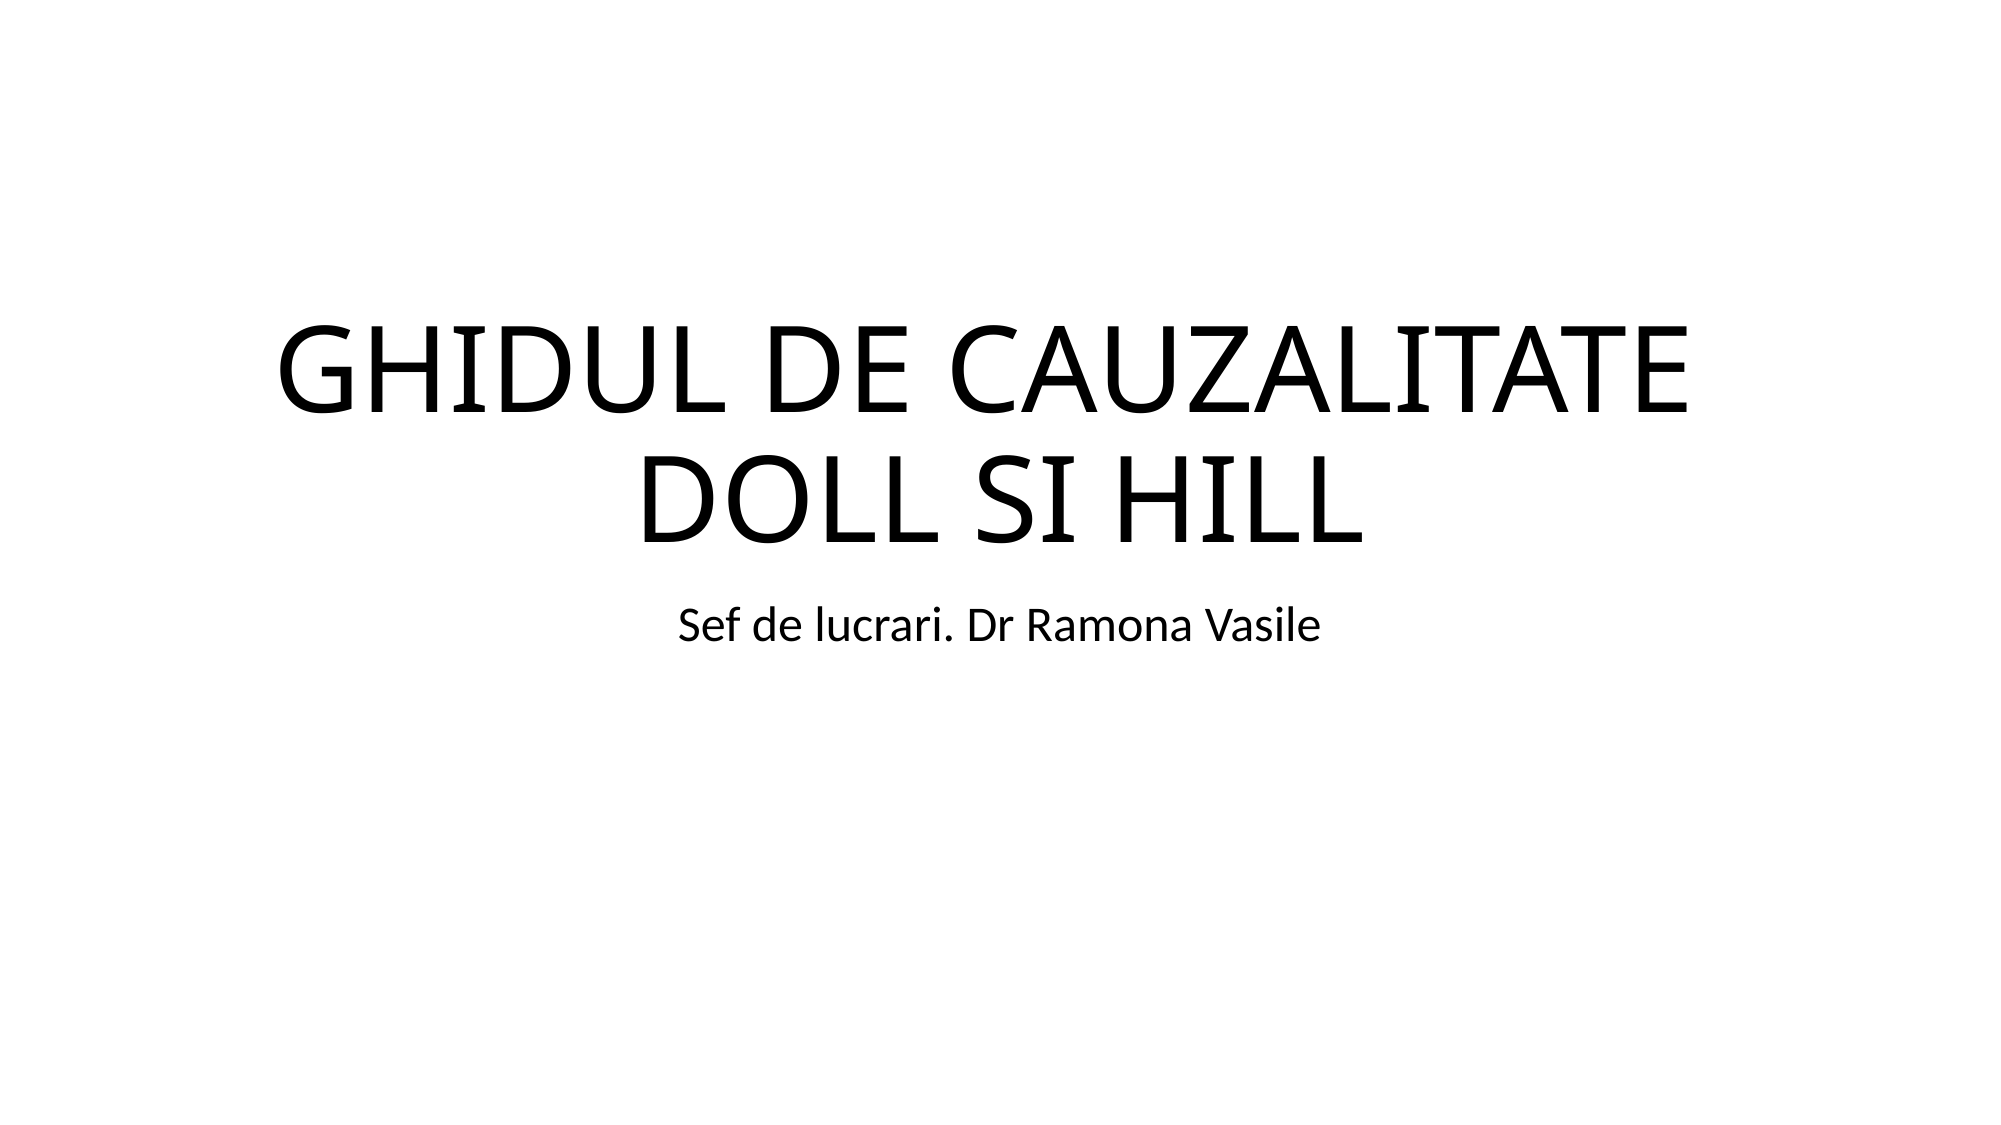

# GHIDUL DE CAUZALITATE DOLL SI HILL
Sef de lucrari. Dr Ramona Vasile